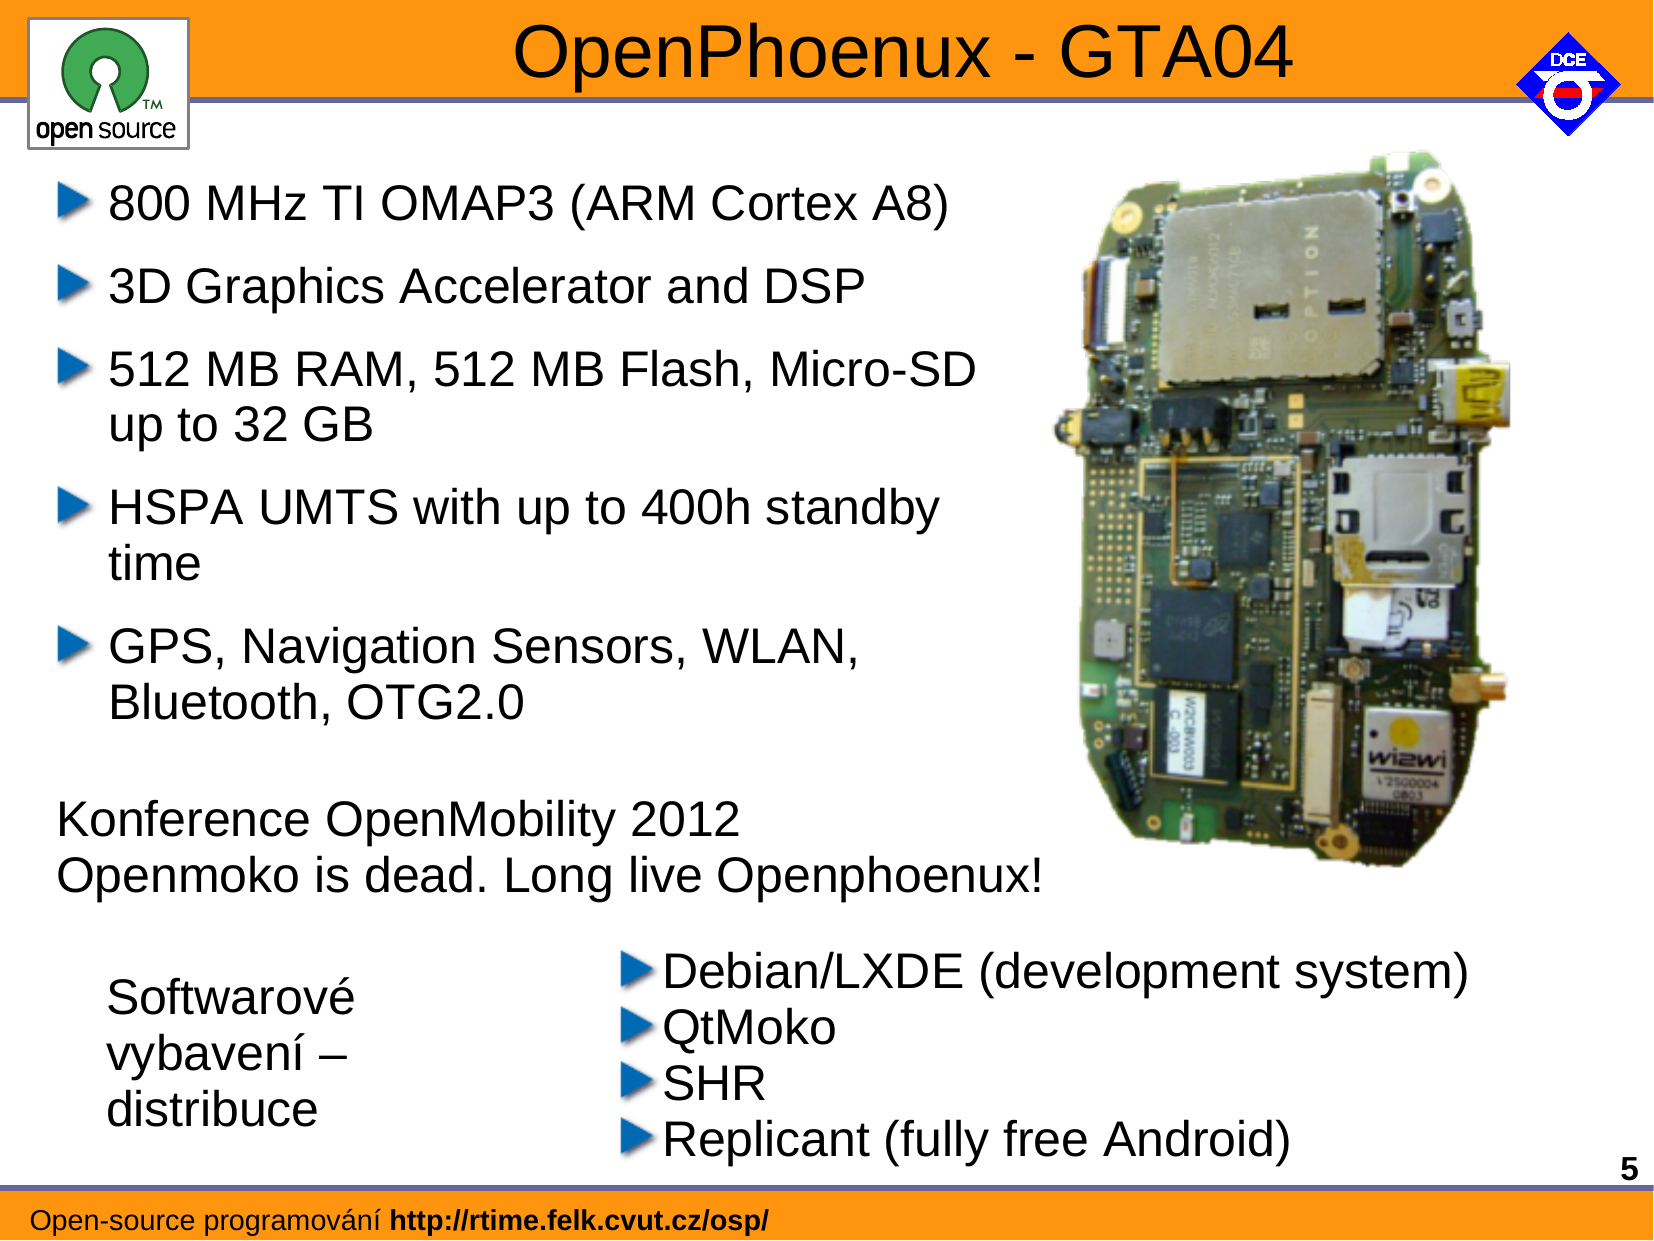

# OpenPhoenux - GTA04
800 MHz TI OMAP3 (ARM Cortex A8)
3D Graphics Accelerator and DSP
512 MB RAM, 512 MB Flash, Micro-SD up to 32 GB
HSPA UMTS with up to 400h standby time
GPS, Navigation Sensors, WLAN, Bluetooth, OTG2.0
Konference OpenMobility 2012
Openmoko is dead. Long live Openphoenux!
Debian/LXDE (development system)
QtMoko
SHR
Replicant (fully free Android)
Softwarové vybavení – distribuce